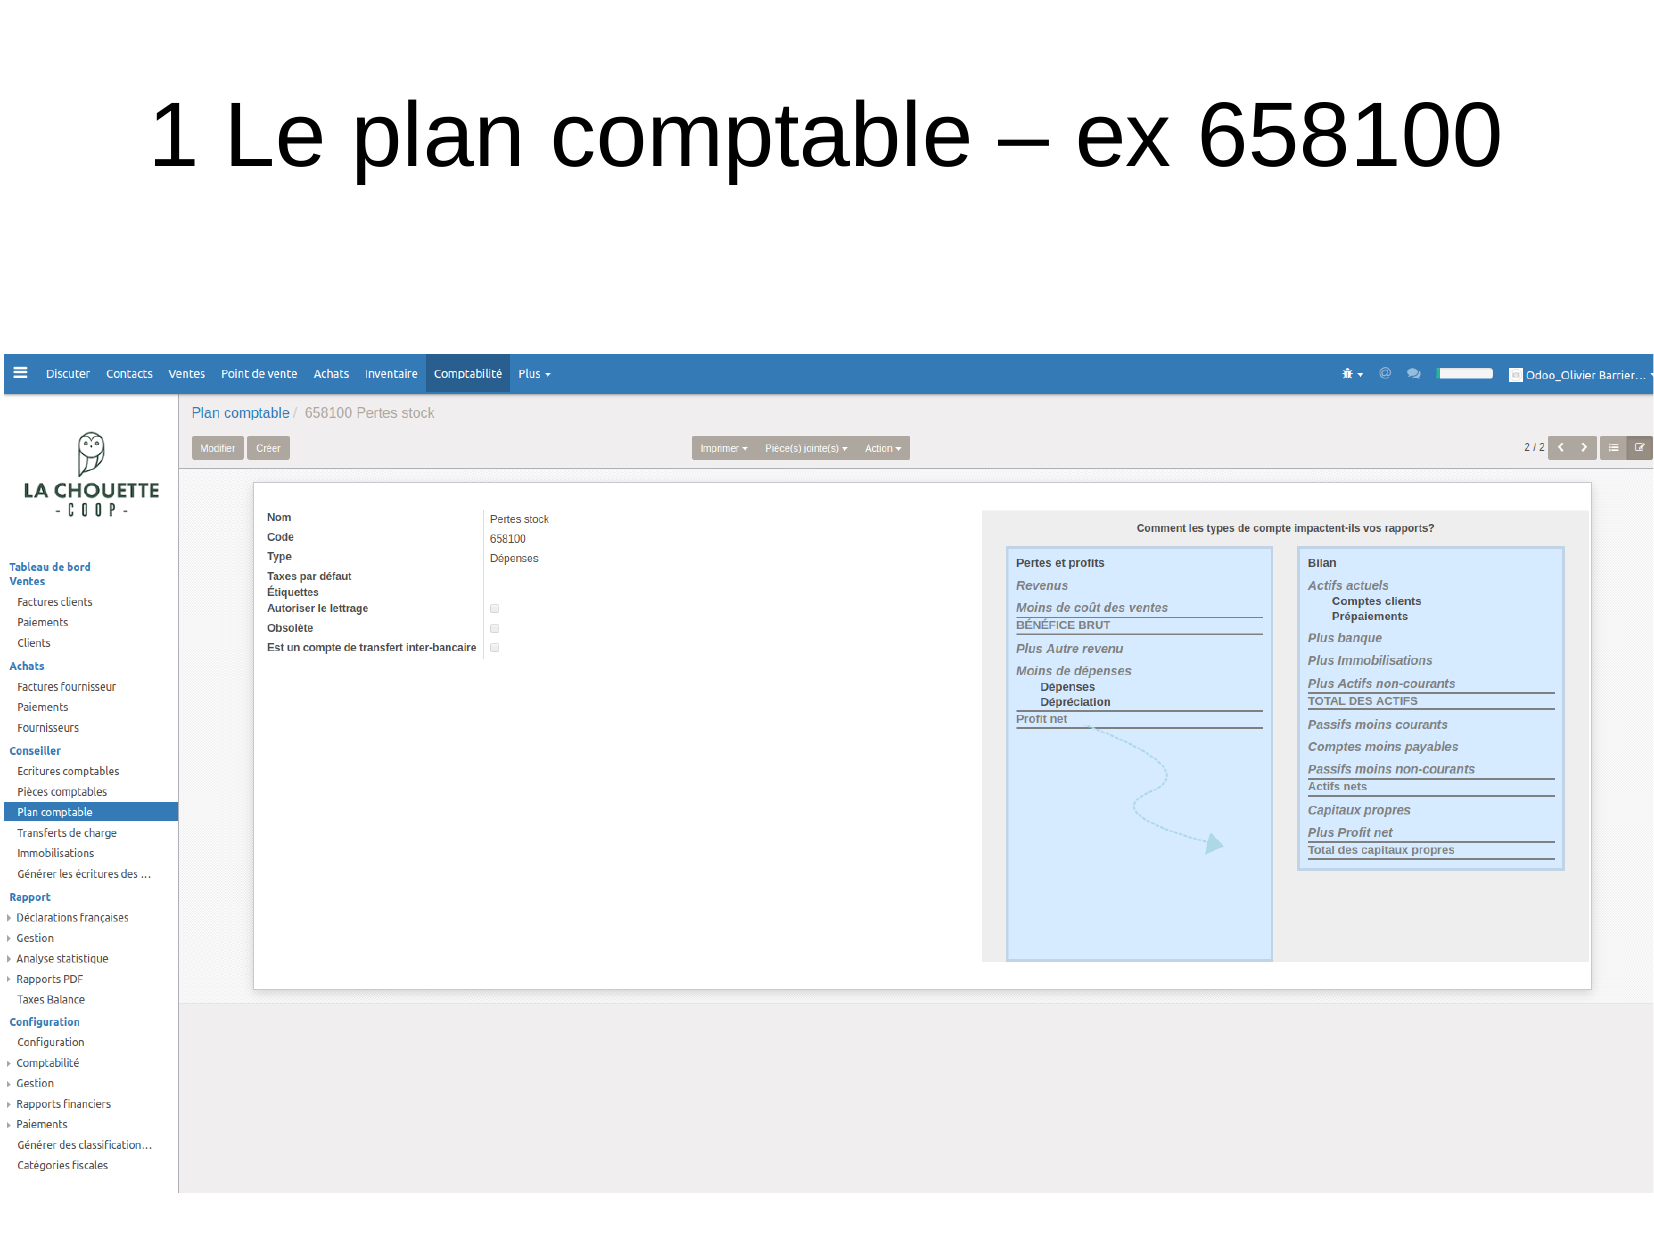

# 1 Le plan comptable – ex 658100